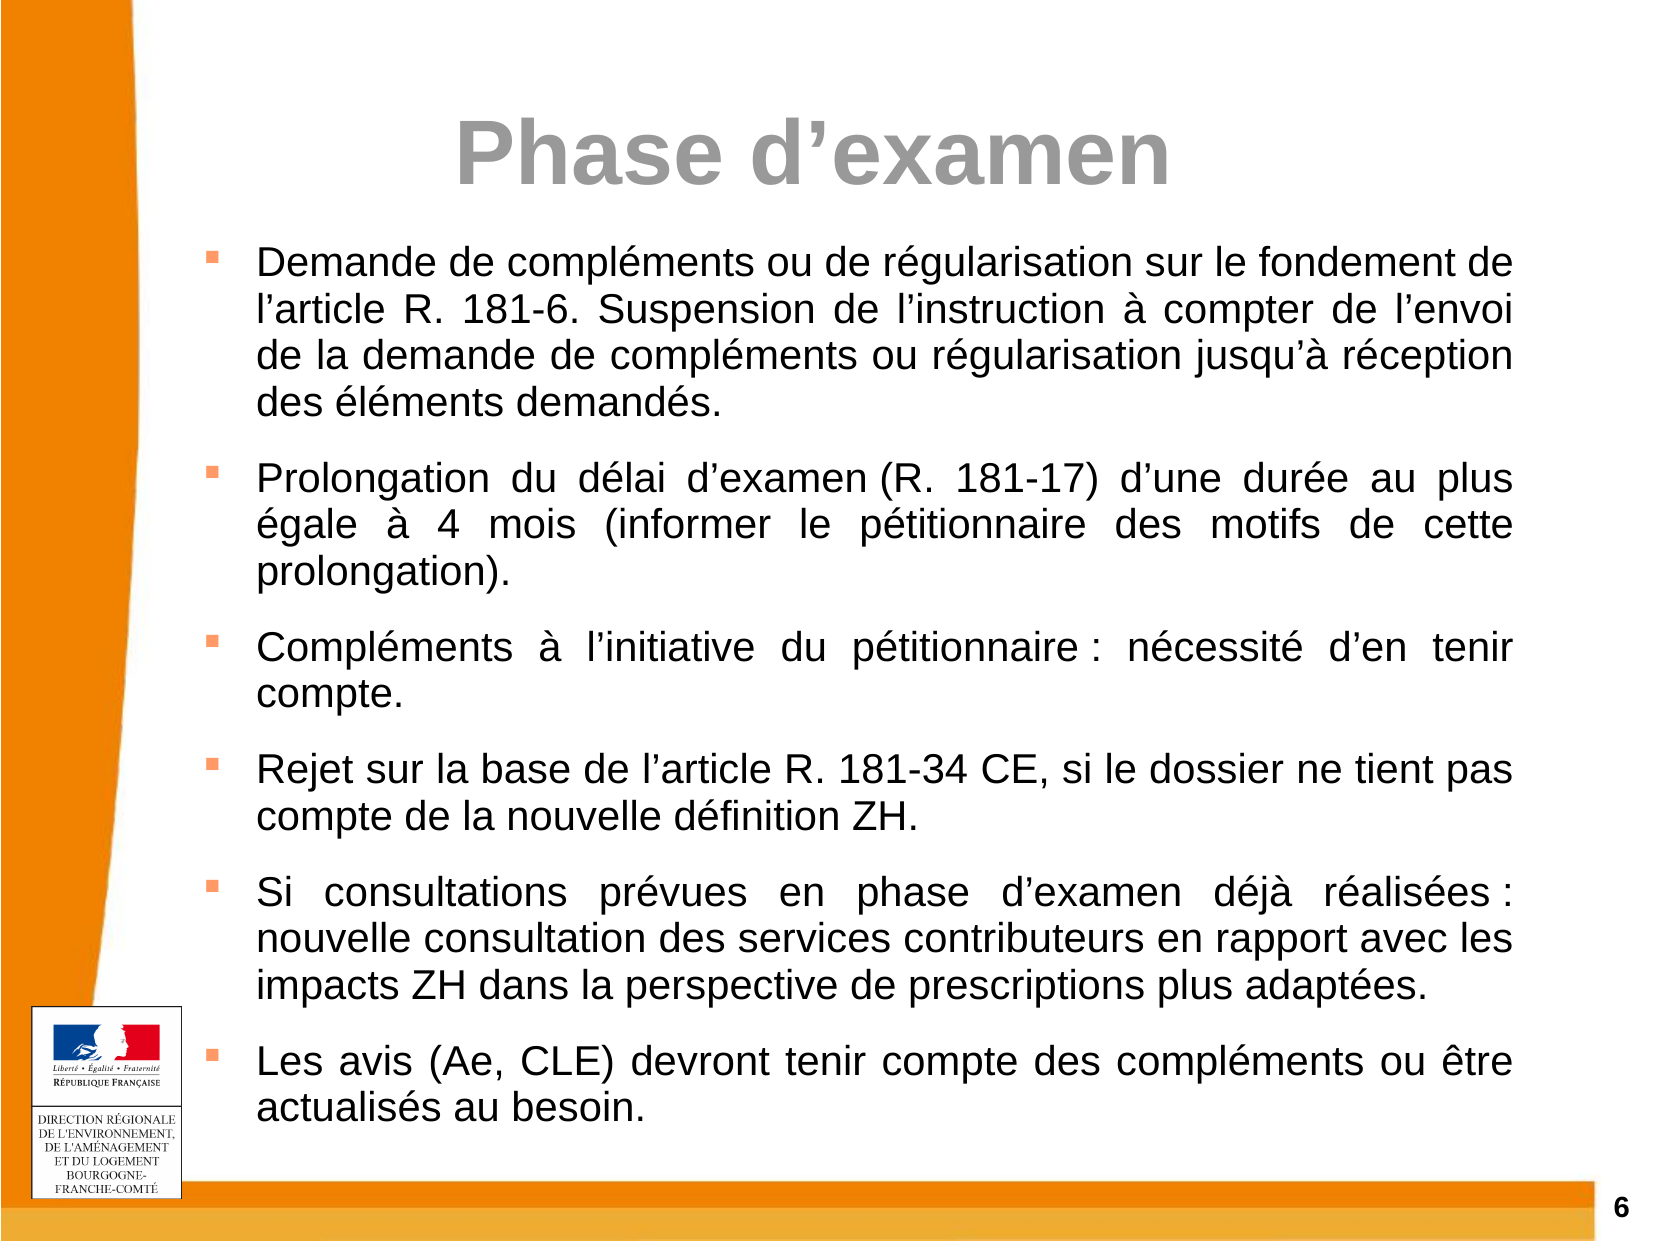

# Phase d’examen
Demande de compléments ou de régularisation sur le fondement de l’article R. 181-6. Suspension de l’instruction à compter de l’envoi de la demande de compléments ou régularisation jusqu’à réception des éléments demandés.
Prolongation du délai d’examen (R. 181-17) d’une durée au plus égale à 4 mois (informer le pétitionnaire des motifs de cette prolongation).
Compléments à l’initiative du pétitionnaire : nécessité d’en tenir compte.
Rejet sur la base de l’article R. 181-34 CE, si le dossier ne tient pas compte de la nouvelle définition ZH.
Si consultations prévues en phase d’examen déjà réalisées : nouvelle consultation des services contributeurs en rapport avec les impacts ZH dans la perspective de prescriptions plus adaptées.
Les avis (Ae, CLE) devront tenir compte des compléments ou être actualisés au besoin.
6